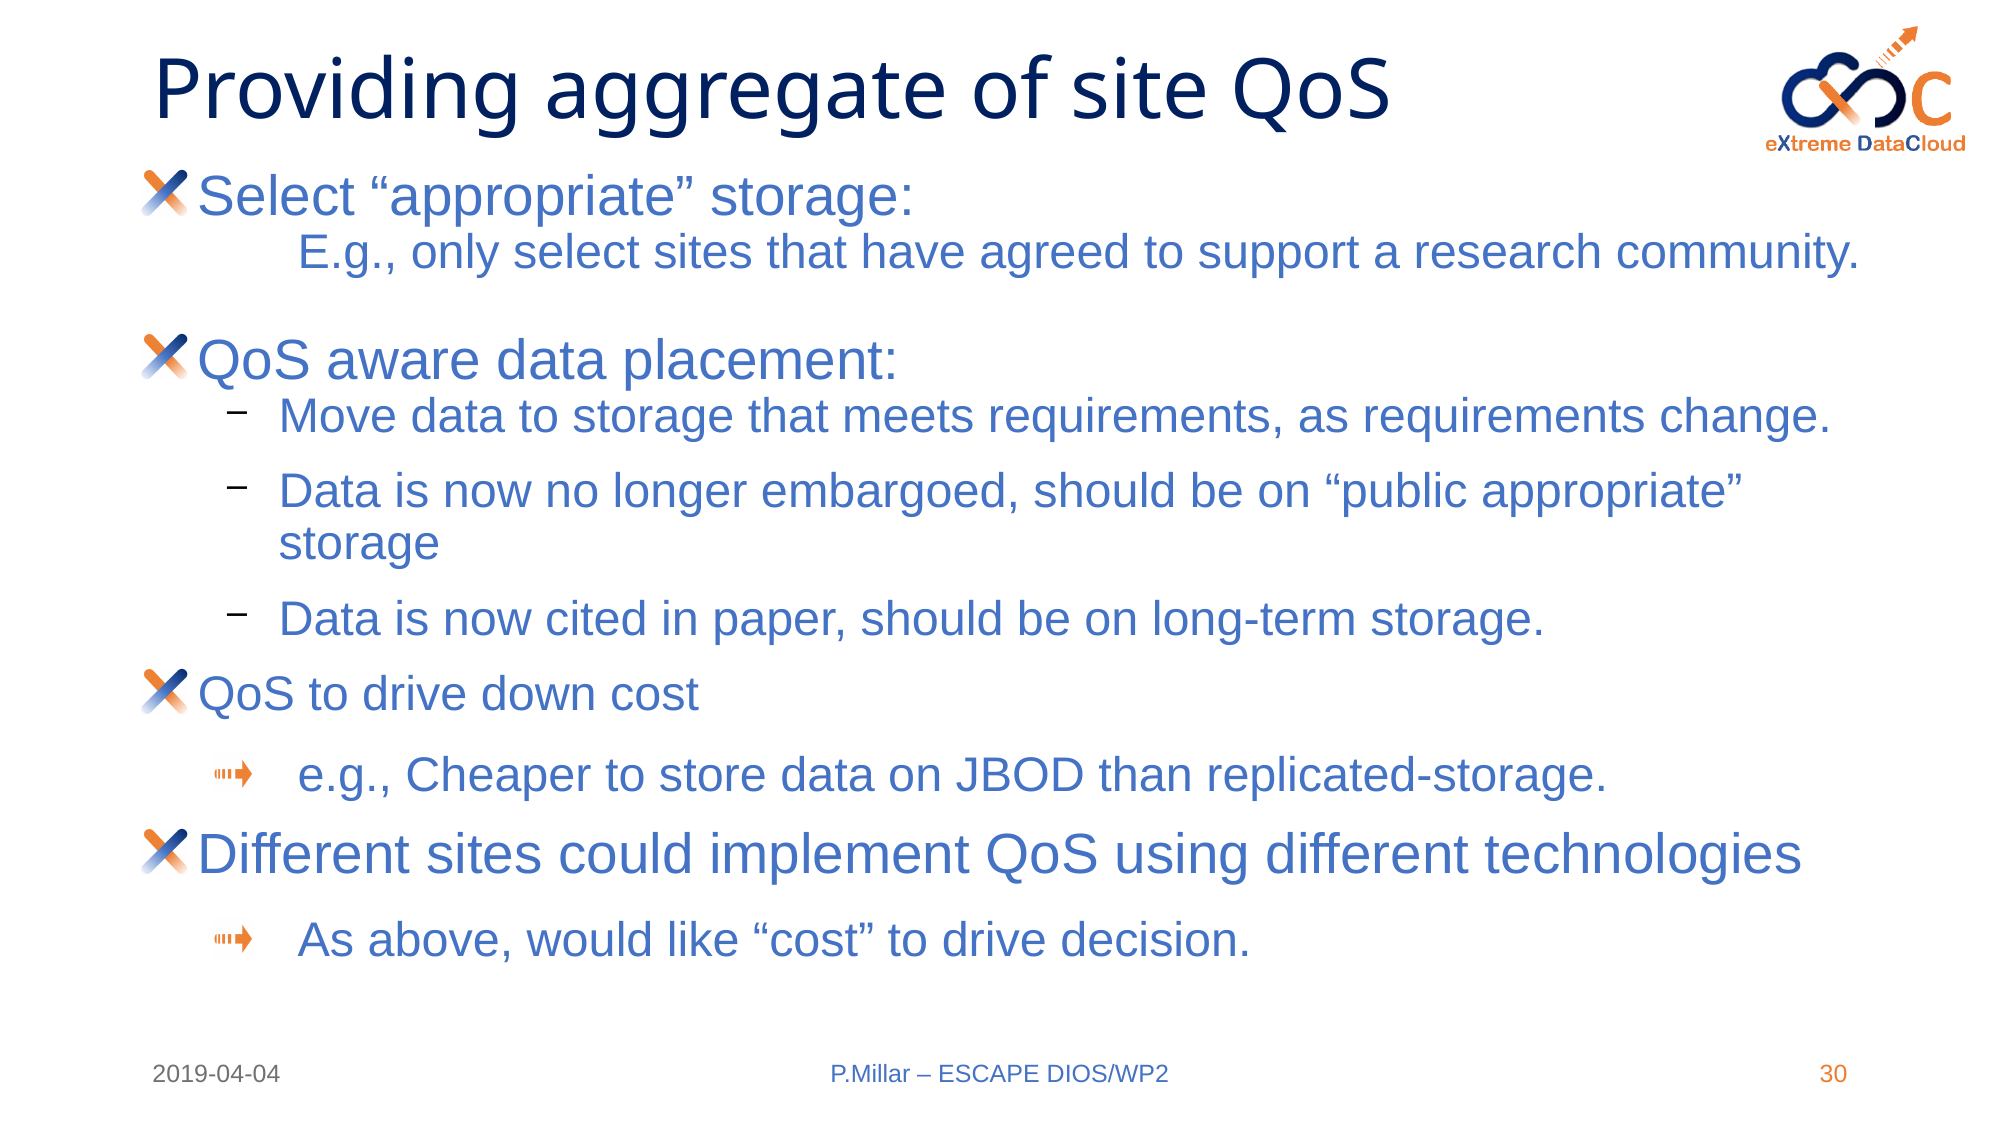

# Providing aggregate of site QoS
Select “appropriate” storage:
E.g., only select sites that have agreed to support a research community.
QoS aware data placement:
Move data to storage that meets requirements, as requirements change.
Data is now no longer embargoed, should be on “public appropriate” storage
Data is now cited in paper, should be on long-term storage.
QoS to drive down cost
e.g., Cheaper to store data on JBOD than replicated-storage.
Different sites could implement QoS using different technologies
As above, would like “cost” to drive decision.
2019-04-04
P.Millar – ESCAPE DIOS/WP2